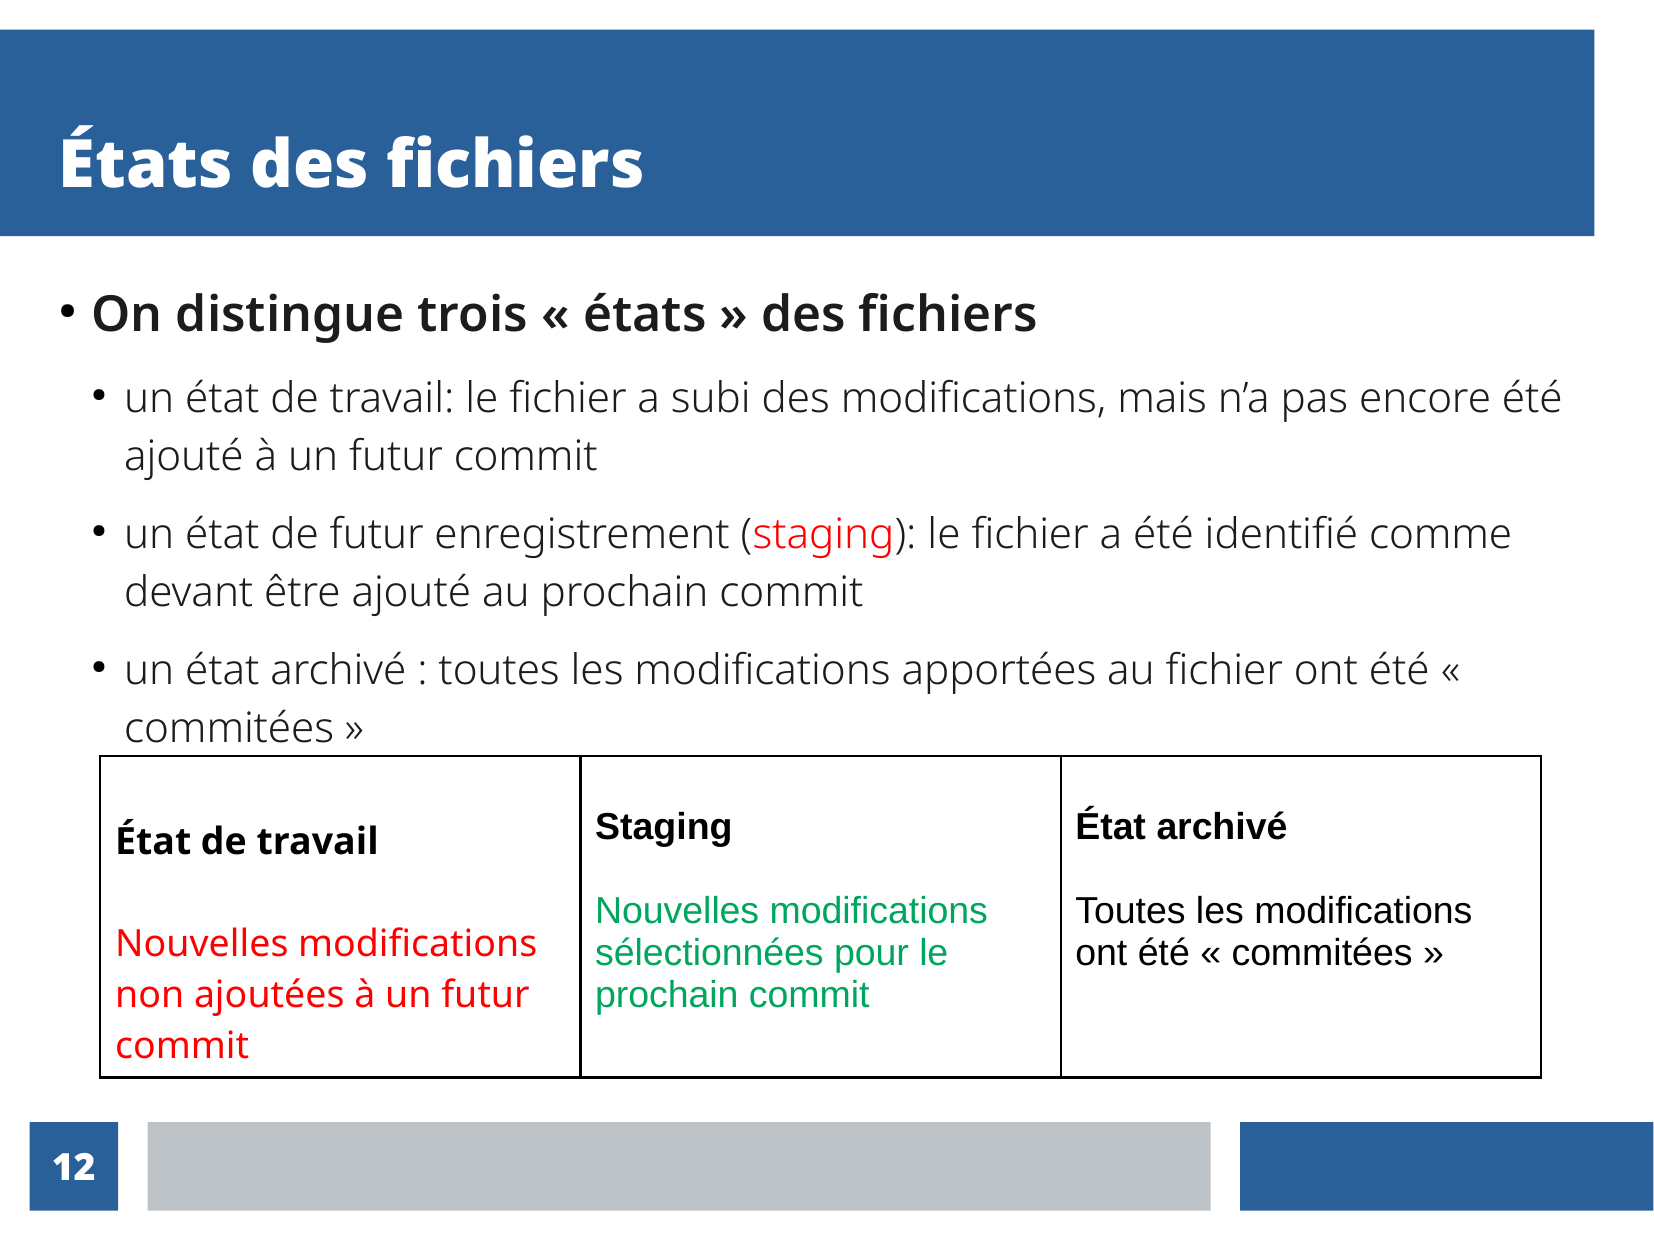

# États des fichiers
On distingue trois « états » des fichiers
un état de travail: le fichier a subi des modifications, mais n’a pas encore été ajouté à un futur commit
un état de futur enregistrement (staging): le fichier a été identifié comme devant être ajouté au prochain commit
un état archivé : toutes les modifications apportées au fichier ont été « commitées »
| État de travail Nouvelles modifications non ajoutées à un futur commit | Staging Nouvelles modifications sélectionnées pour le prochain commit | État archivé Toutes les modifications ont été « commitées » |
| --- | --- | --- |
12